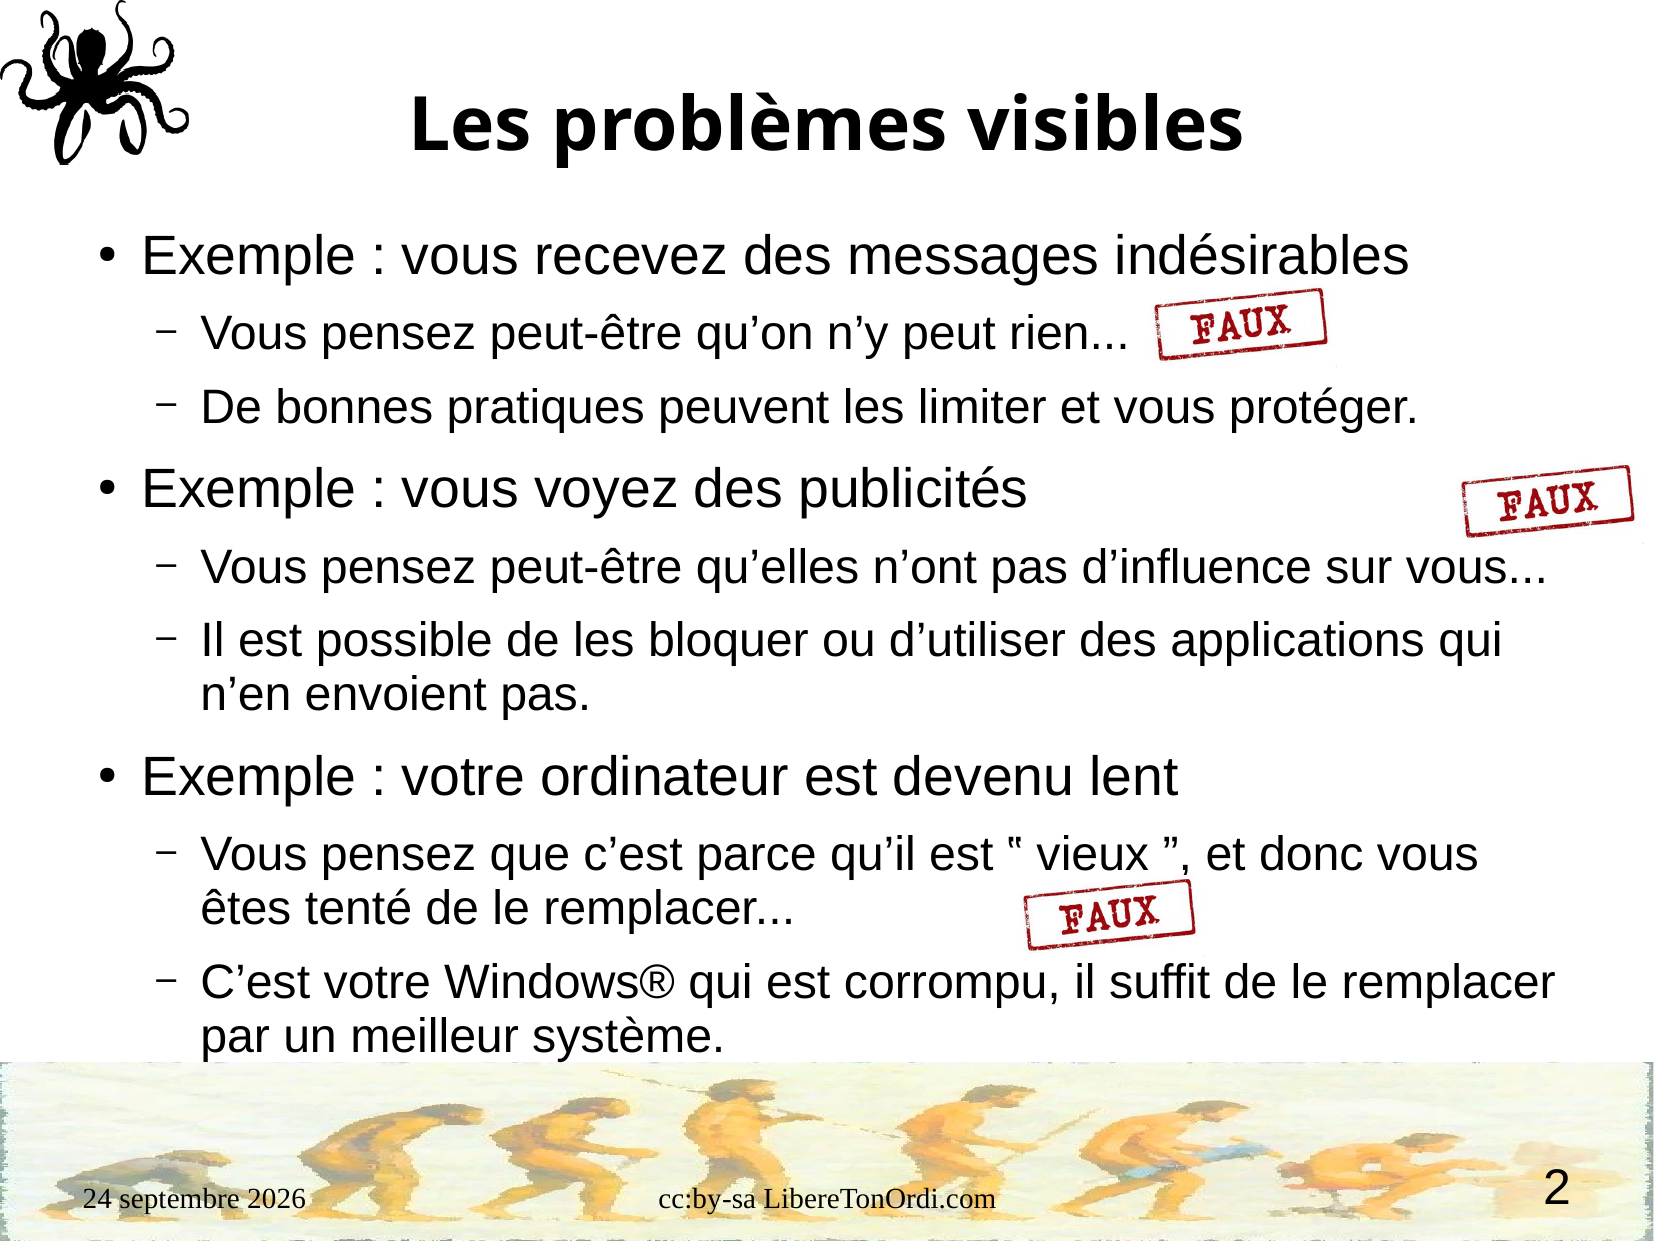

# Les problèmes visibles
Exemple : vous recevez des messages indésirables
Vous pensez peut-être qu’on n’y peut rien...
De bonnes pratiques peuvent les limiter et vous protéger.
Exemple : vous voyez des publicités
Vous pensez peut-être qu’elles n’ont pas d’influence sur vous...
Il est possible de les bloquer ou d’utiliser des applications qui n’en envoient pas.
Exemple : votre ordinateur est devenu lent
Vous pensez que c’est parce qu’il est ‟ vieux ”, et donc vous êtes tenté de le remplacer...
C’est votre Windows® qui est corrompu, il suffit de le remplacer par un meilleur système.
cc:by-sa LibereTonOrdi.com
2